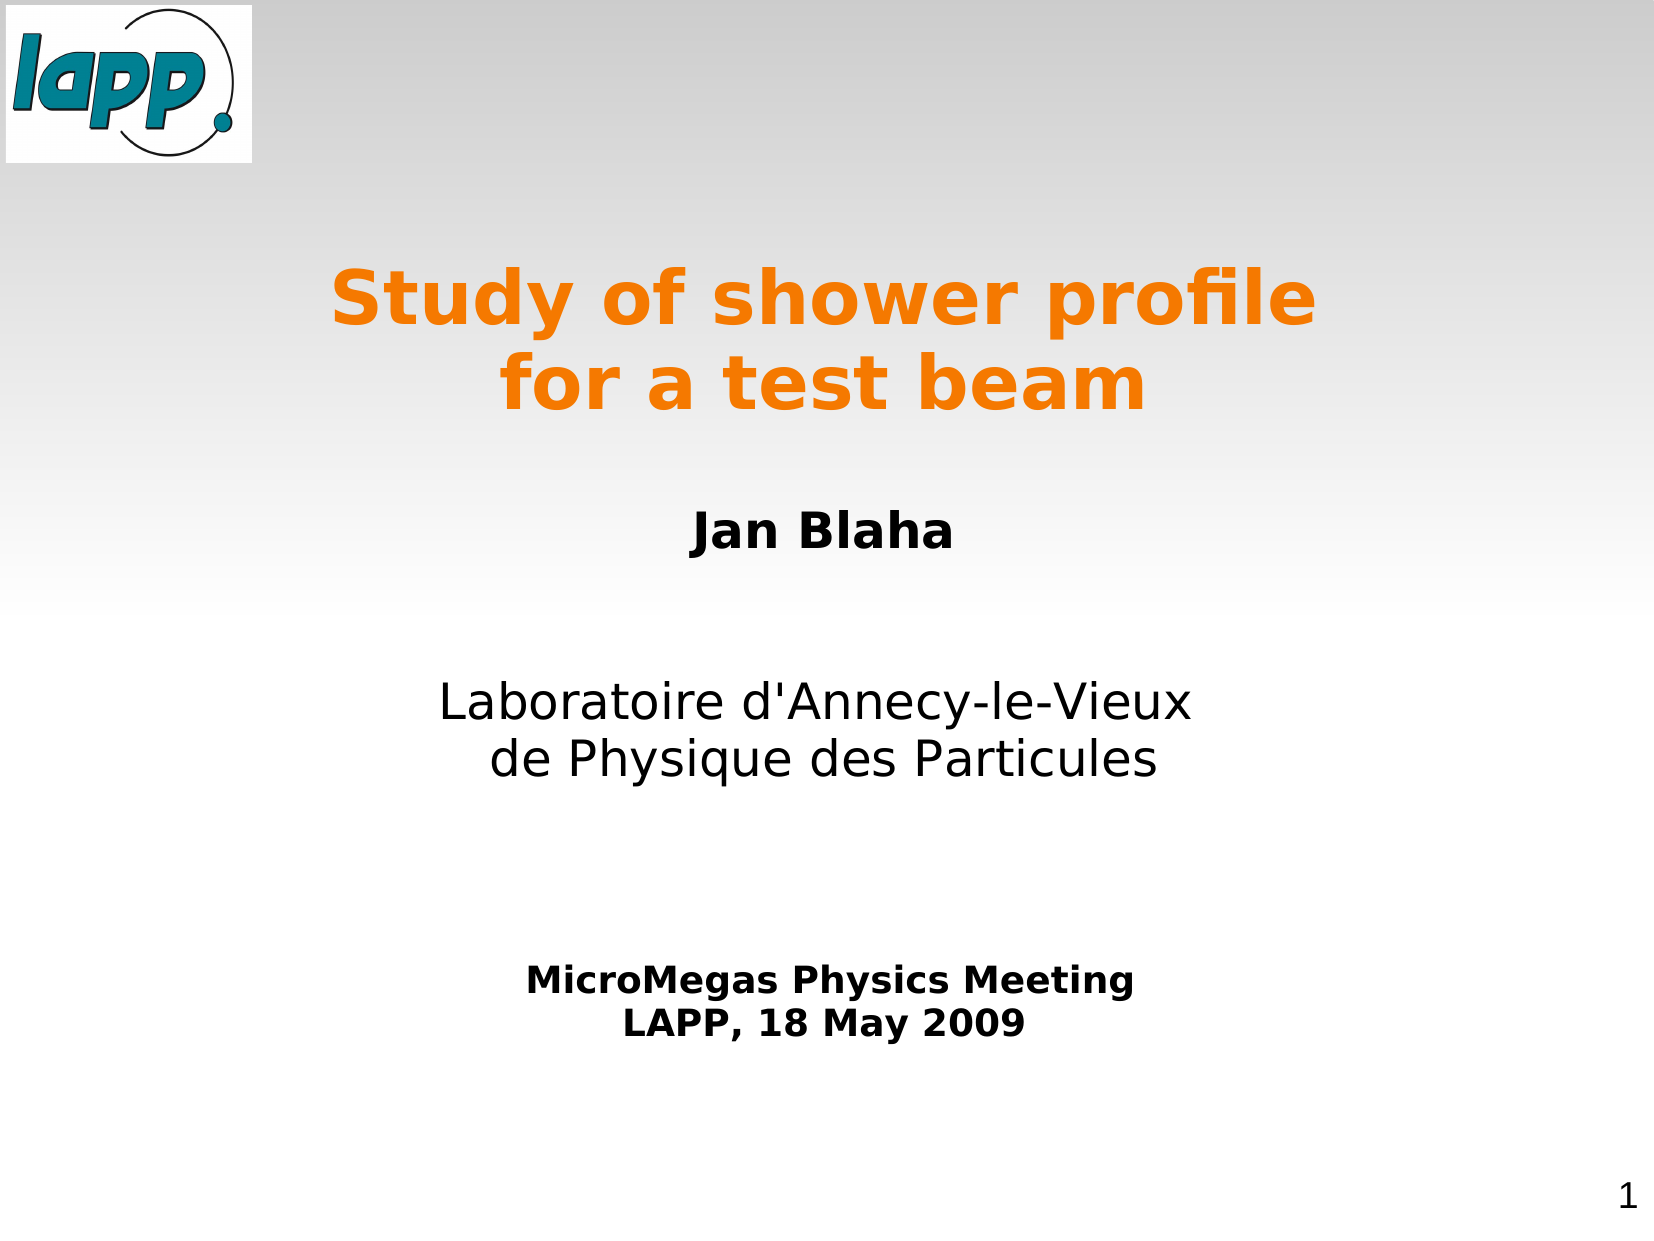

# Study of shower profile for a test beam Jan Blaha Laboratoire d'Annecy-le-Vieux de Physique des Particules MicroMegas Physics Meeting LAPP, 18 May 2009